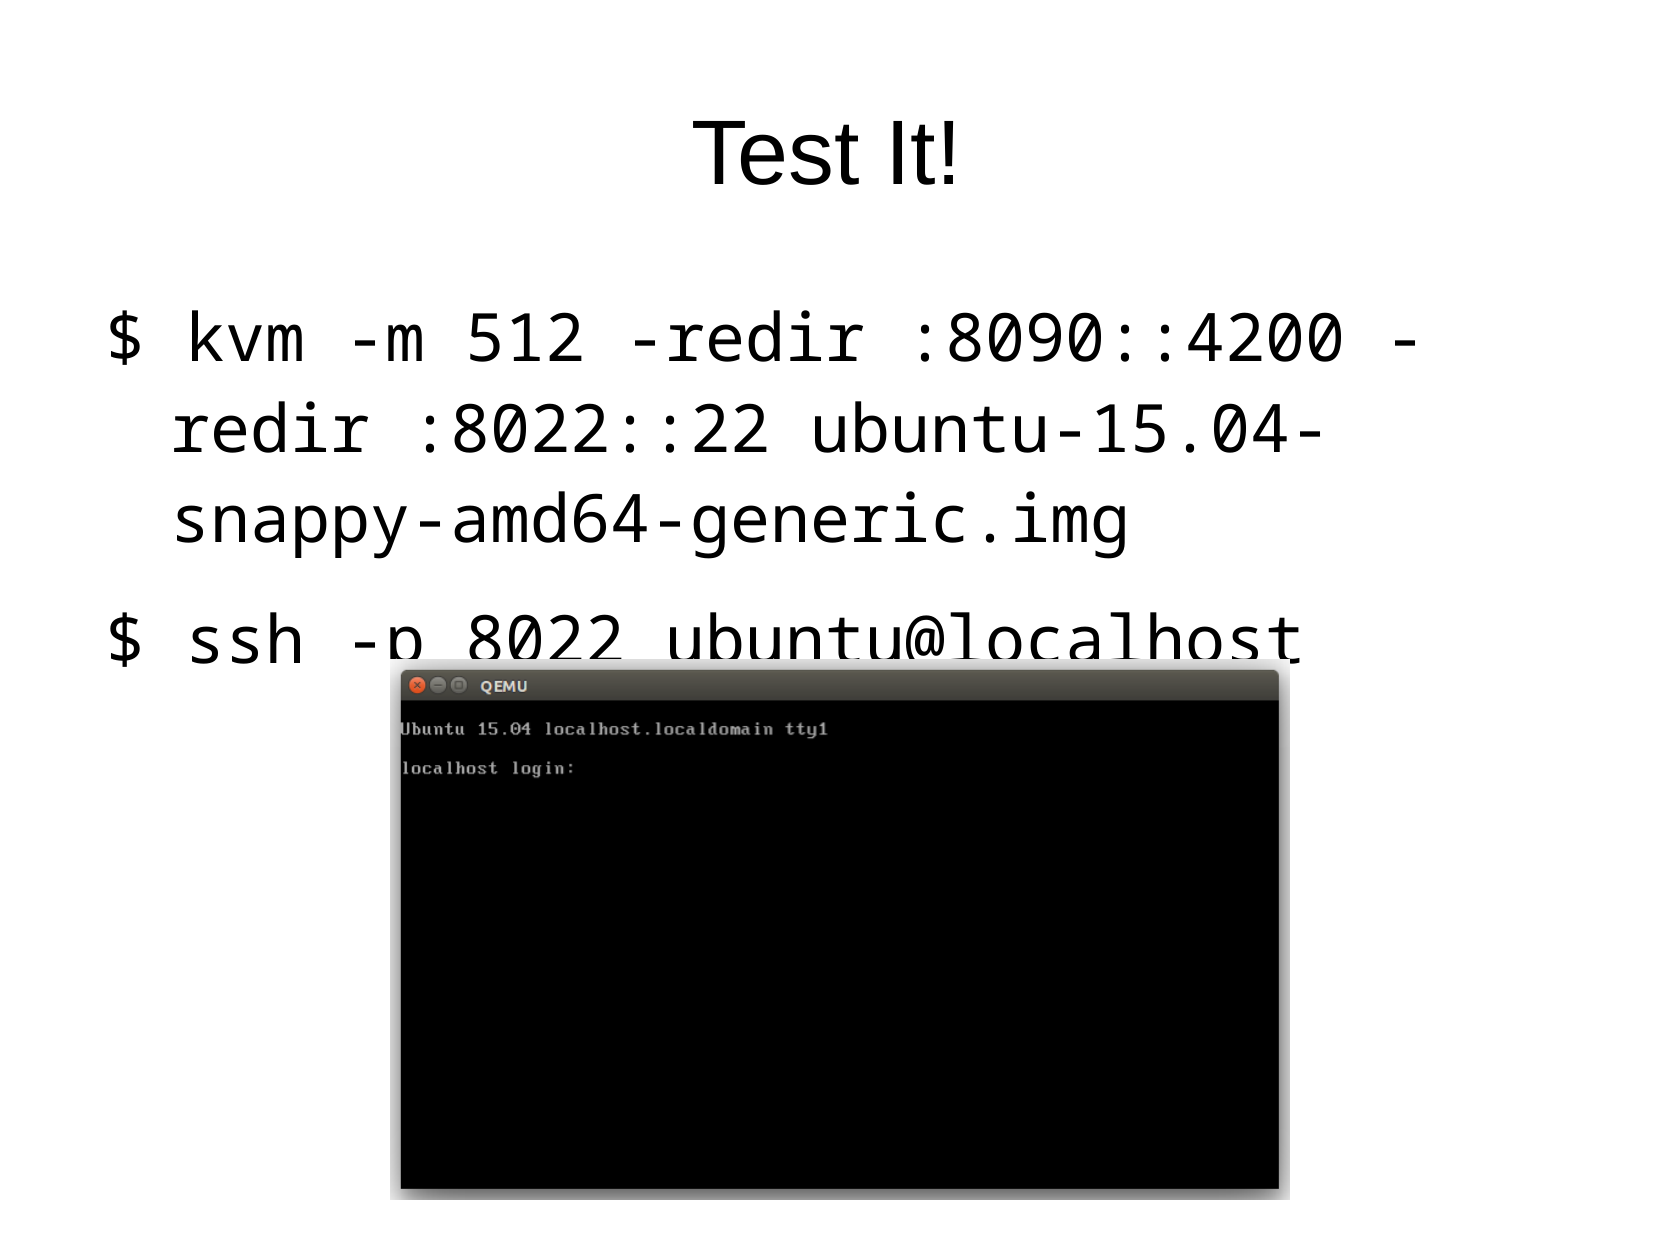

# Test It!
$ kvm -m 512 -redir :8090::4200 -redir :8022::22 ubuntu-15.04-snappy-amd64-generic.img
$ ssh -p 8022 ubuntu@localhost